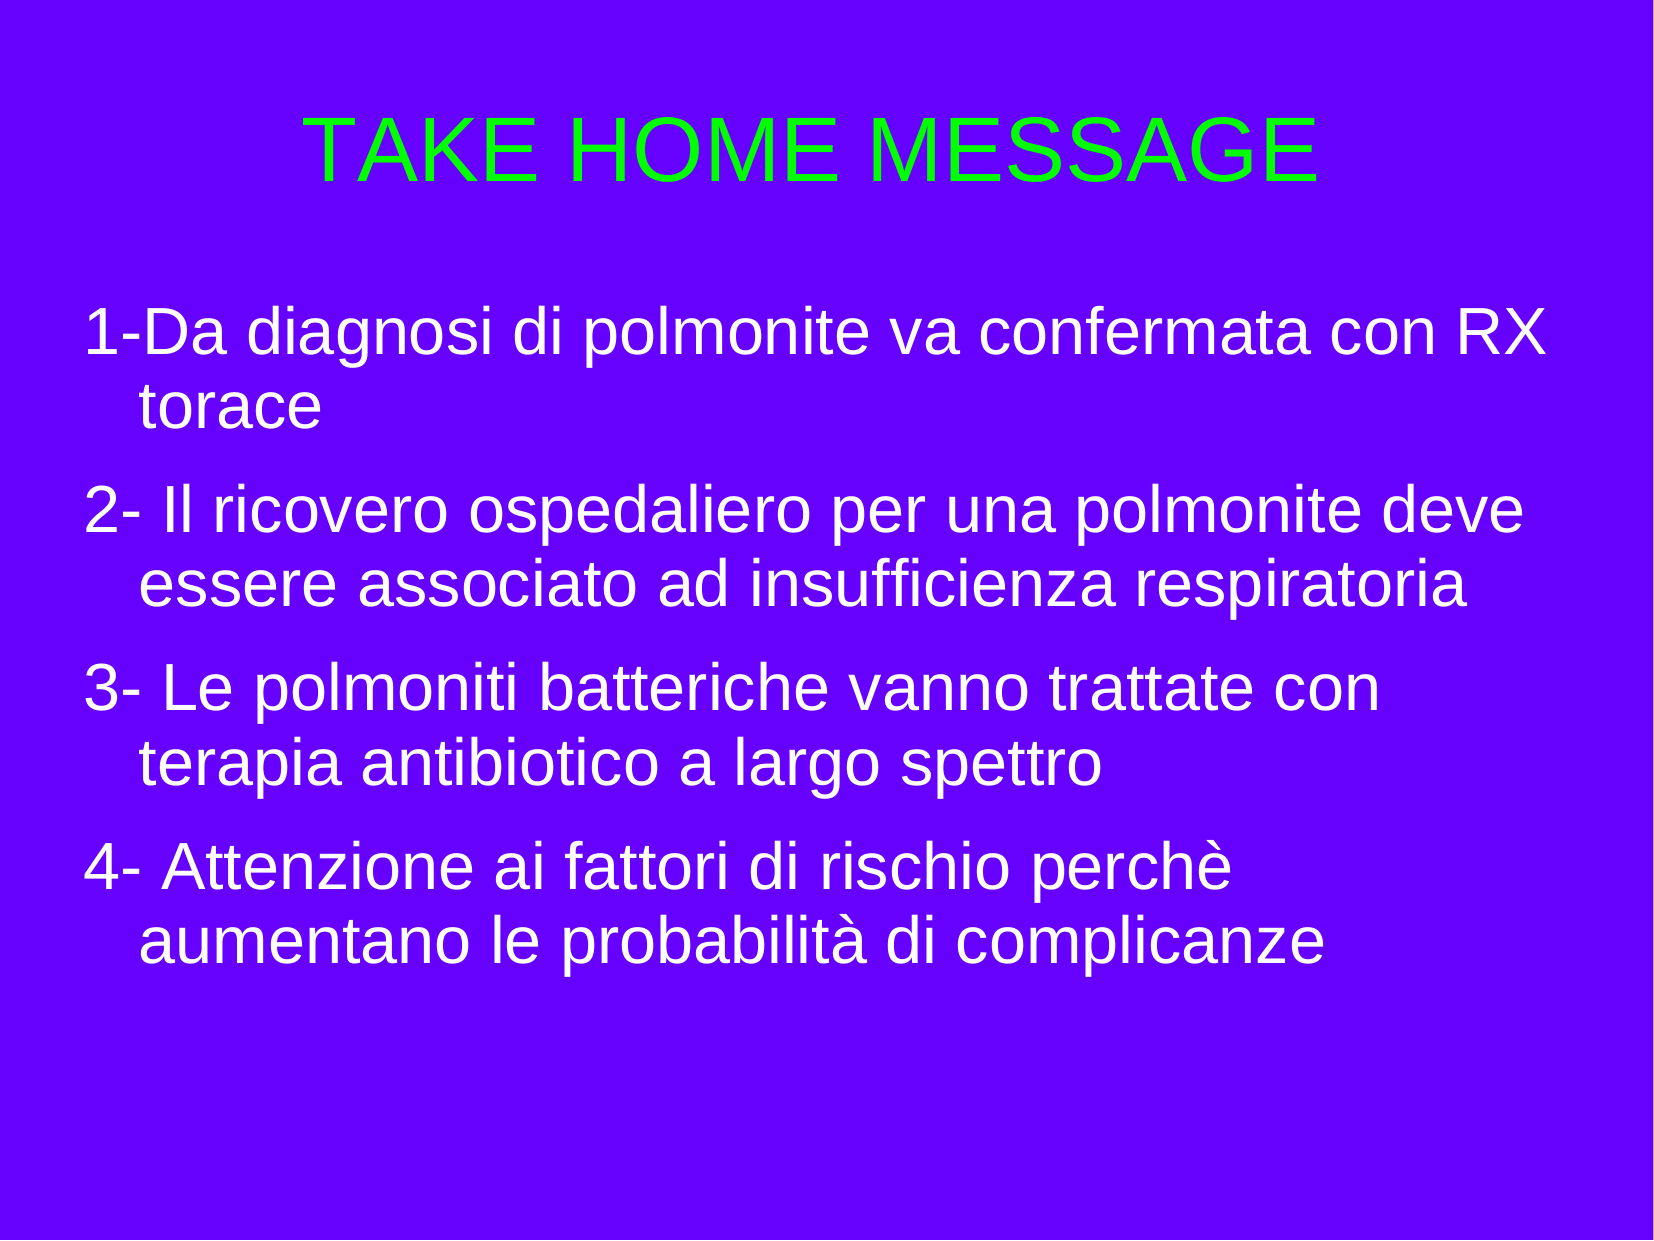

# TAKE HOME MESSAGE
1-Da diagnosi di polmonite va confermata con RX torace
2- Il ricovero ospedaliero per una polmonite deve essere associato ad insufficienza respiratoria
3- Le polmoniti batteriche vanno trattate con terapia antibiotico a largo spettro
4- Attenzione ai fattori di rischio perchè aumentano le probabilità di complicanze